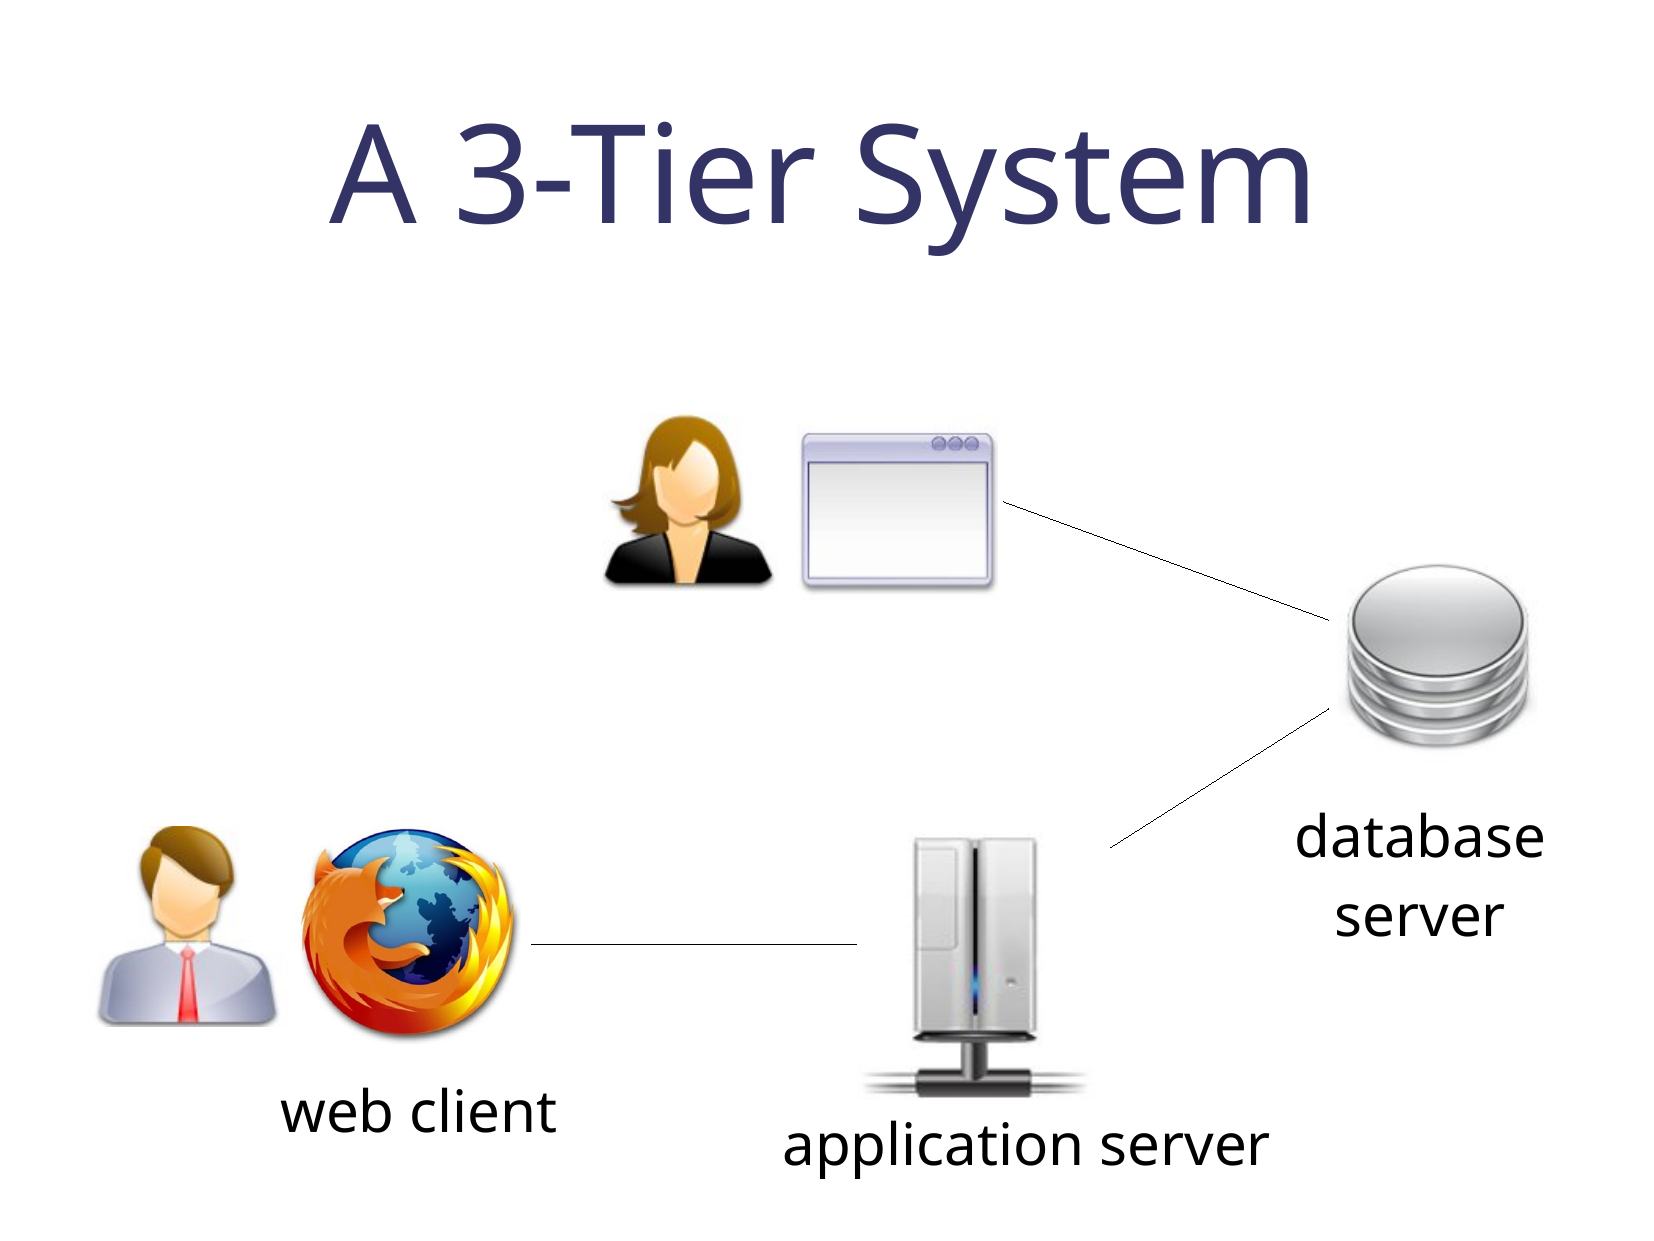

# A 3-Tier System
database
server
web client
application server